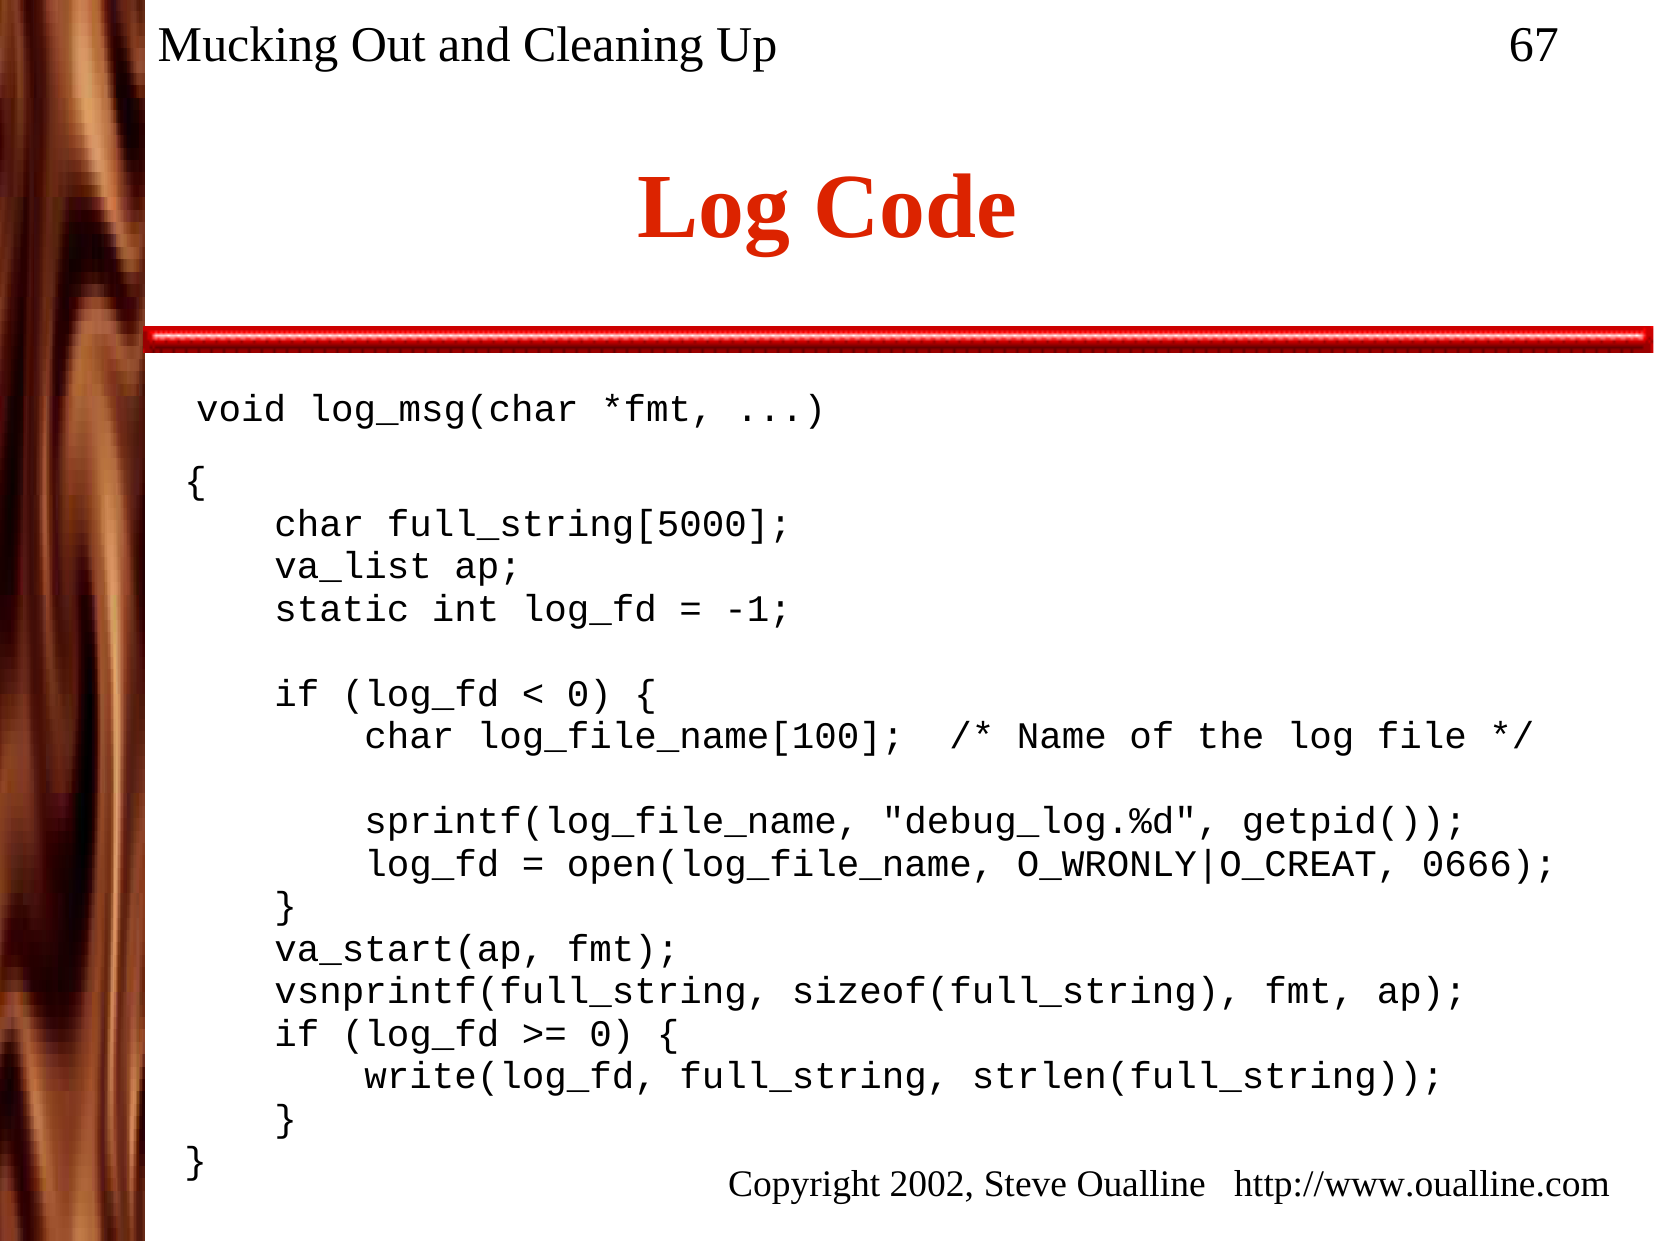

# Log Code
void log_msg(char *fmt, ...)
{
 char full_string[5000];
 va_list ap;
 static int log_fd = -1;
 if (log_fd < 0) {
 char log_file_name[100]; /* Name of the log file */
 sprintf(log_file_name, "debug_log.%d", getpid());
 log_fd = open(log_file_name, O_WRONLY|O_CREAT, 0666);
 }
 va_start(ap, fmt);
 vsnprintf(full_string, sizeof(full_string), fmt, ap);
 if (log_fd >= 0) {
 write(log_fd, full_string, strlen(full_string));
 }
}